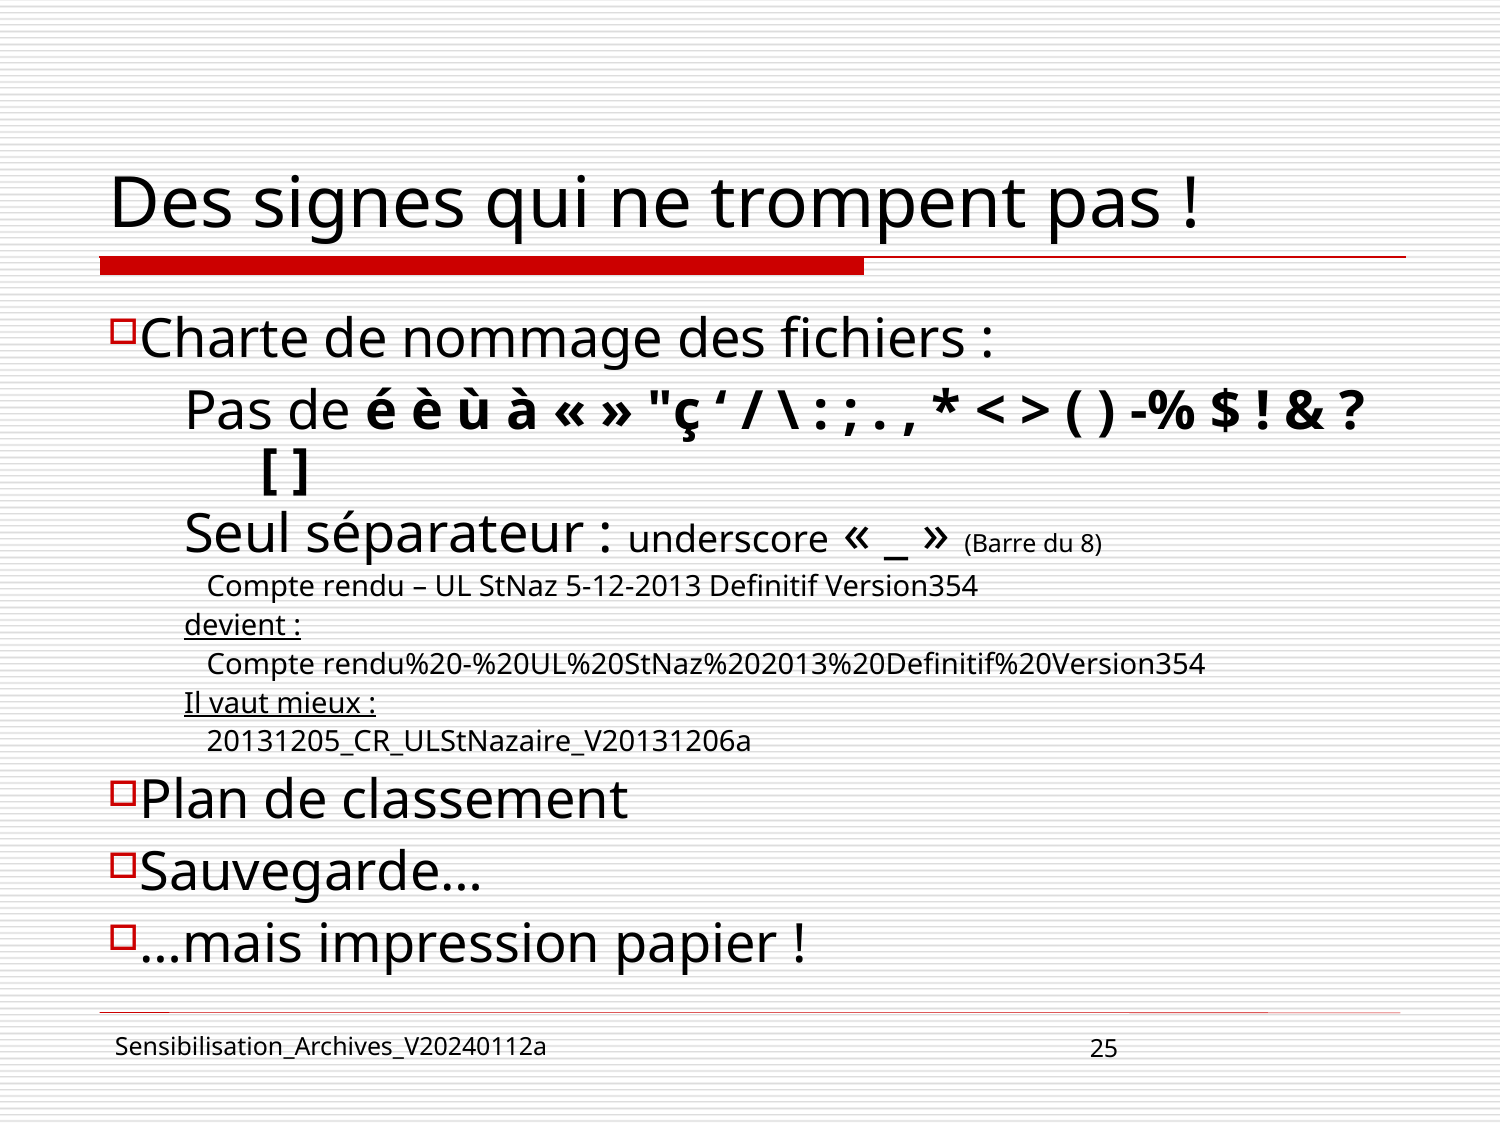

# Des signes qui ne trompent pas !
Charte de nommage des fichiers :
Pas de é è ù à « » "ç ‘ / \ : ; . , * < > ( ) -% $ ! & ? [ ]
Seul séparateur : underscore « _ » (Barre du 8)
 Compte rendu – UL StNaz 5-12-2013 Definitif Version354
devient :
 Compte rendu%20-%20UL%20StNaz%202013%20Definitif%20Version354
Il vaut mieux :
 20131205_CR_ULStNazaire_V20131206a
Plan de classement
Sauvegarde…
…mais impression papier !
Sensibilisation_Archives_V20240112a